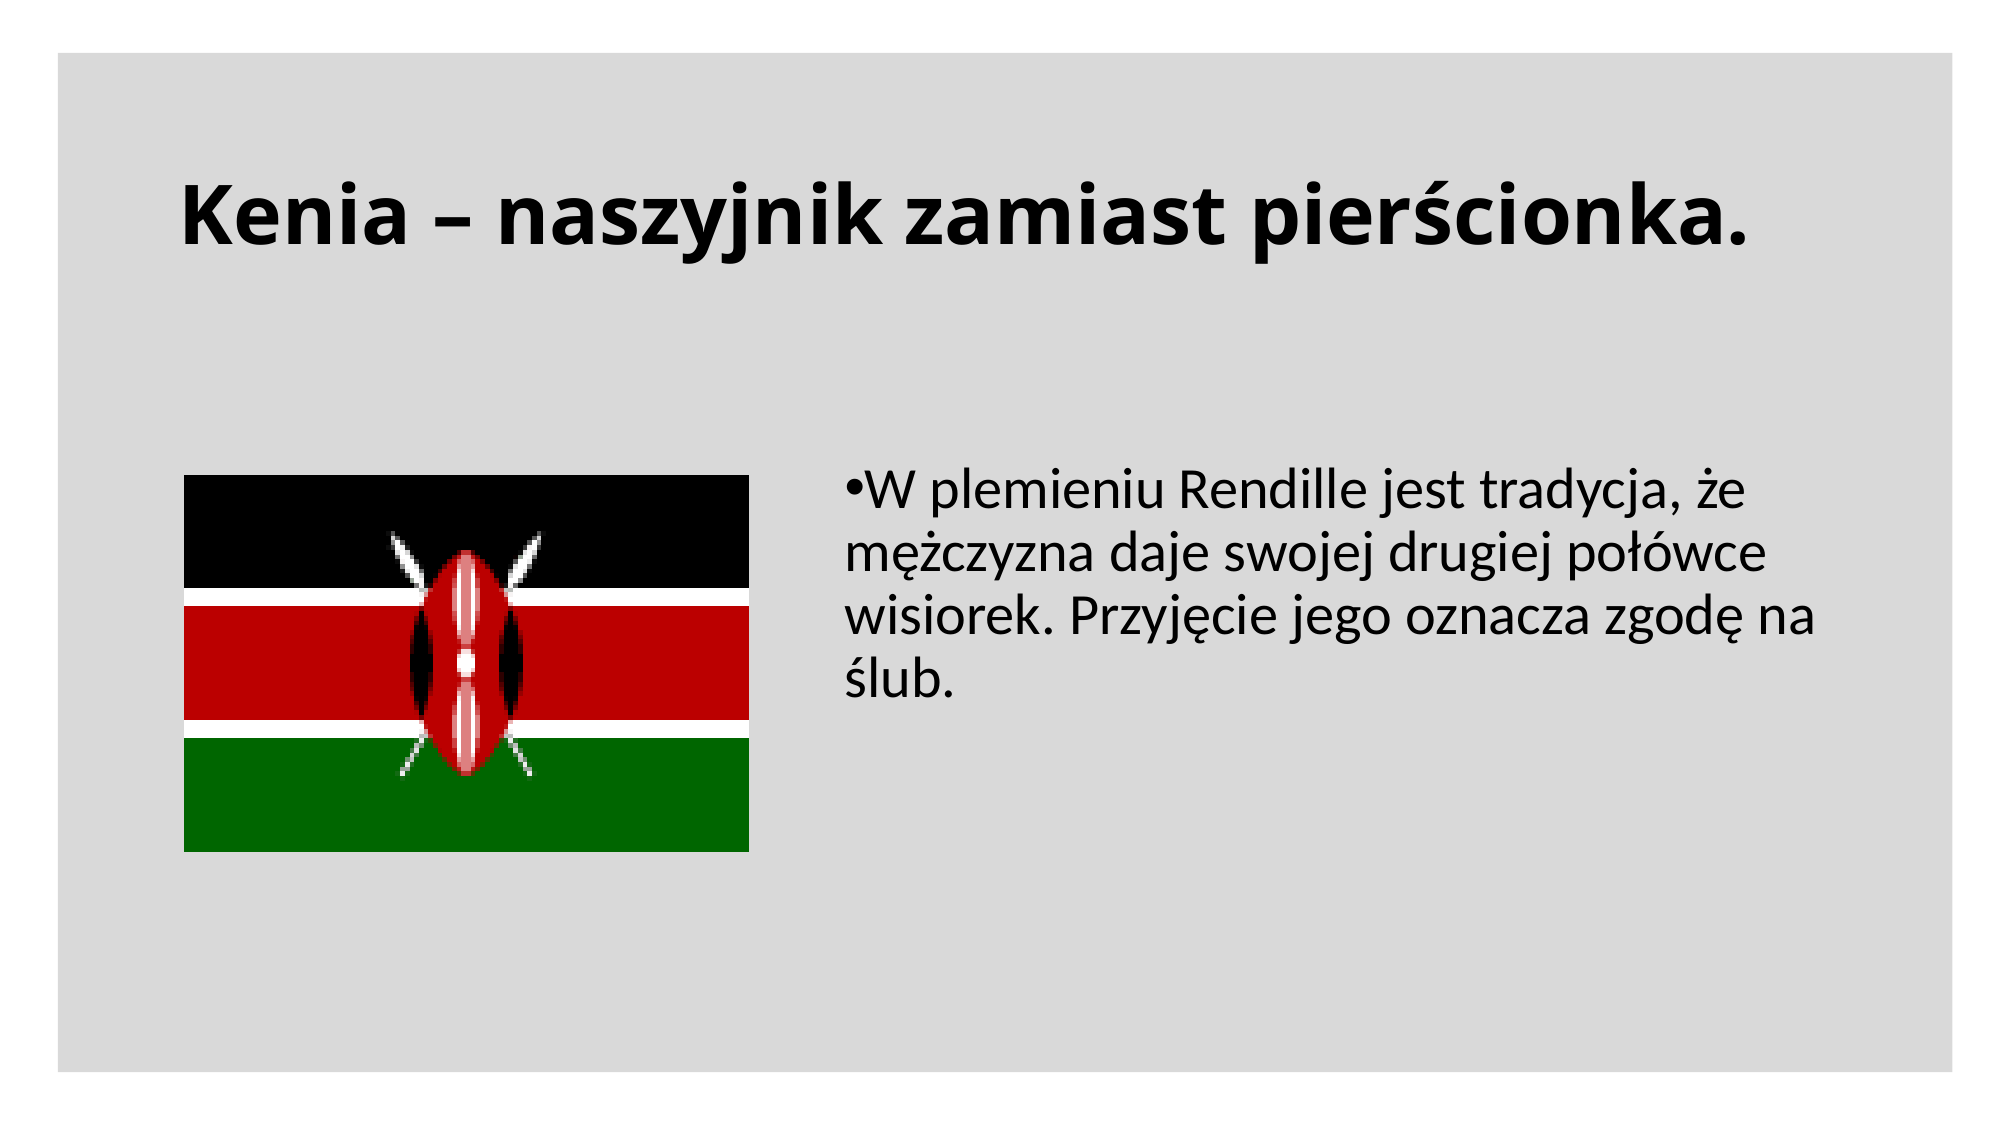

# Kenia – naszyjnik zamiast pierścionka.
W plemieniu Rendille jest tradycja, że mężczyzna daje swojej drugiej połówce wisiorek. Przyjęcie jego oznacza zgodę na ślub.